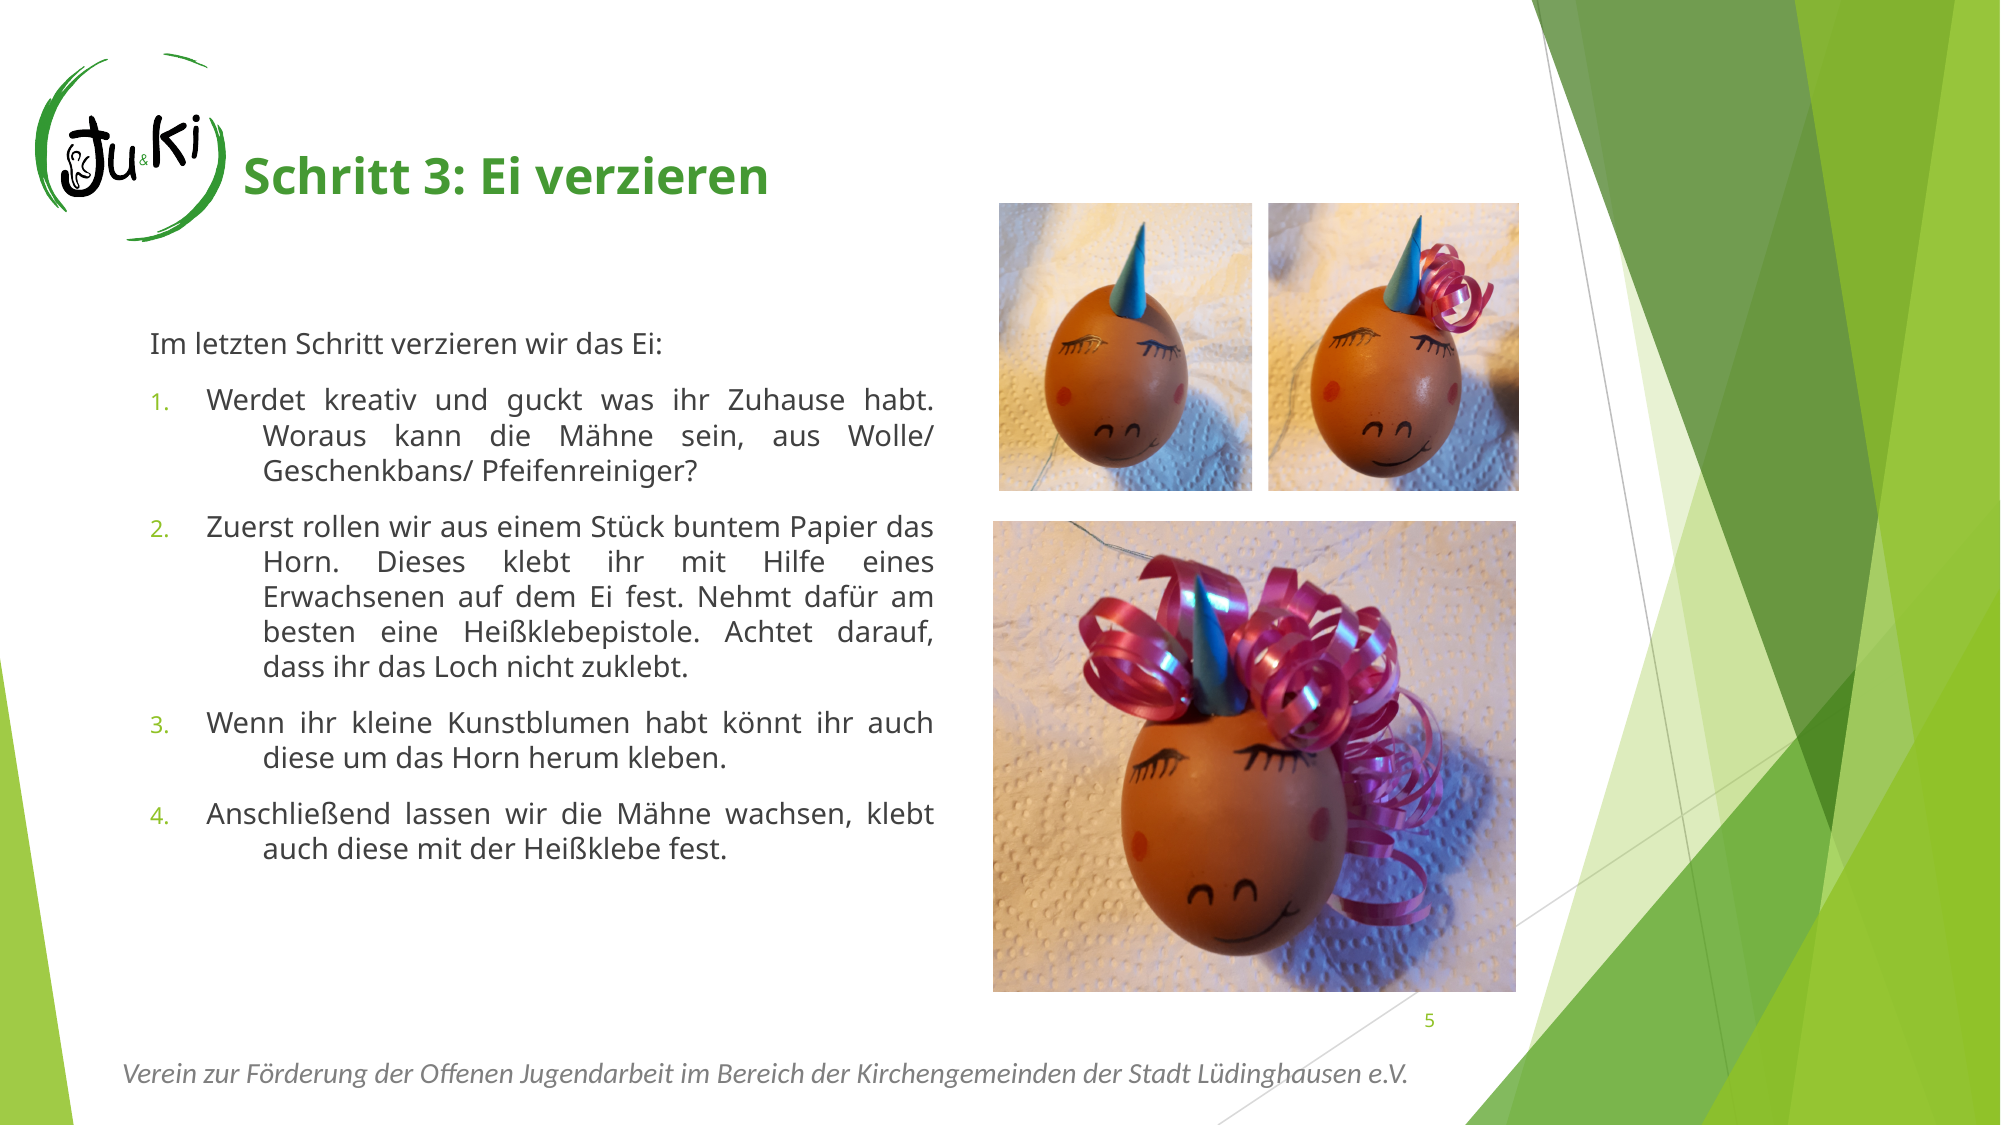

Schritt 3: Ei verzieren
# Im letzten Schritt verzieren wir das Ei:
Werdet kreativ und guckt was ihr Zuhause habt. Woraus kann die Mähne sein, aus Wolle/ Geschenkbans/ Pfeifenreiniger?
Zuerst rollen wir aus einem Stück buntem Papier das Horn. Dieses klebt ihr mit Hilfe eines Erwachsenen auf dem Ei fest. Nehmt dafür am besten eine Heißklebepistole. Achtet darauf, dass ihr das Loch nicht zuklebt.
Wenn ihr kleine Kunstblumen habt könnt ihr auch diese um das Horn herum kleben.
Anschließend lassen wir die Mähne wachsen, klebt auch diese mit der Heißklebe fest.
Verein zur Förderung der Offenen Jugendarbeit im Bereich der Kirchengemeinden der Stadt Lüdinghausen e.V.